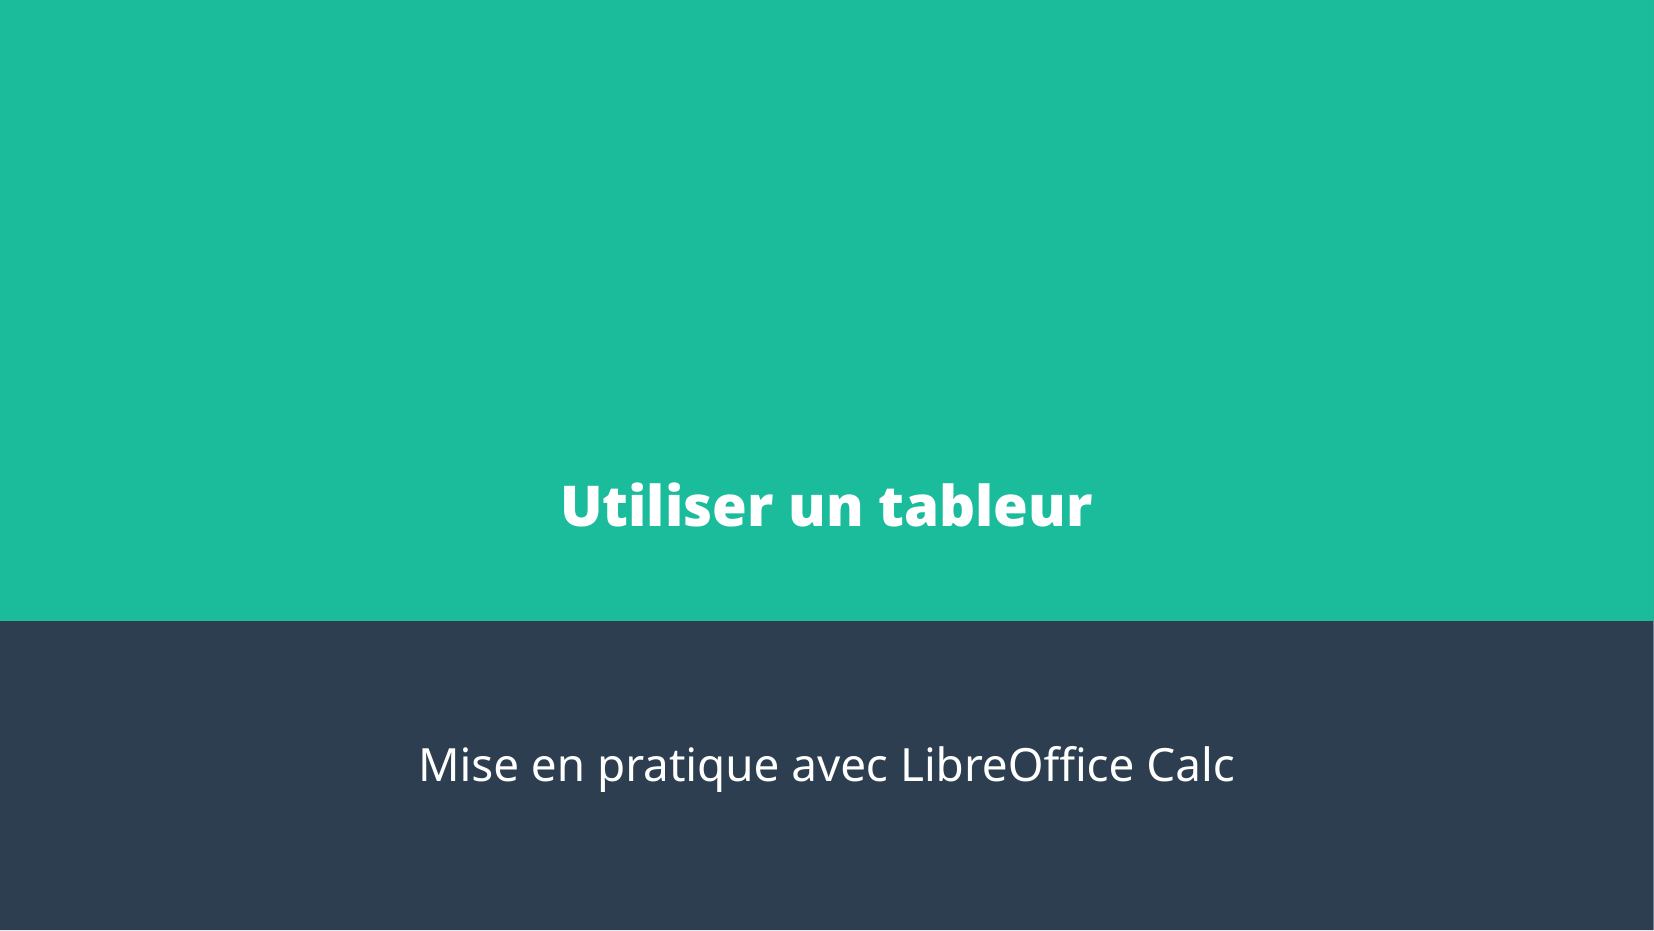

# Utiliser un tableur
Mise en pratique avec LibreOffice Calc